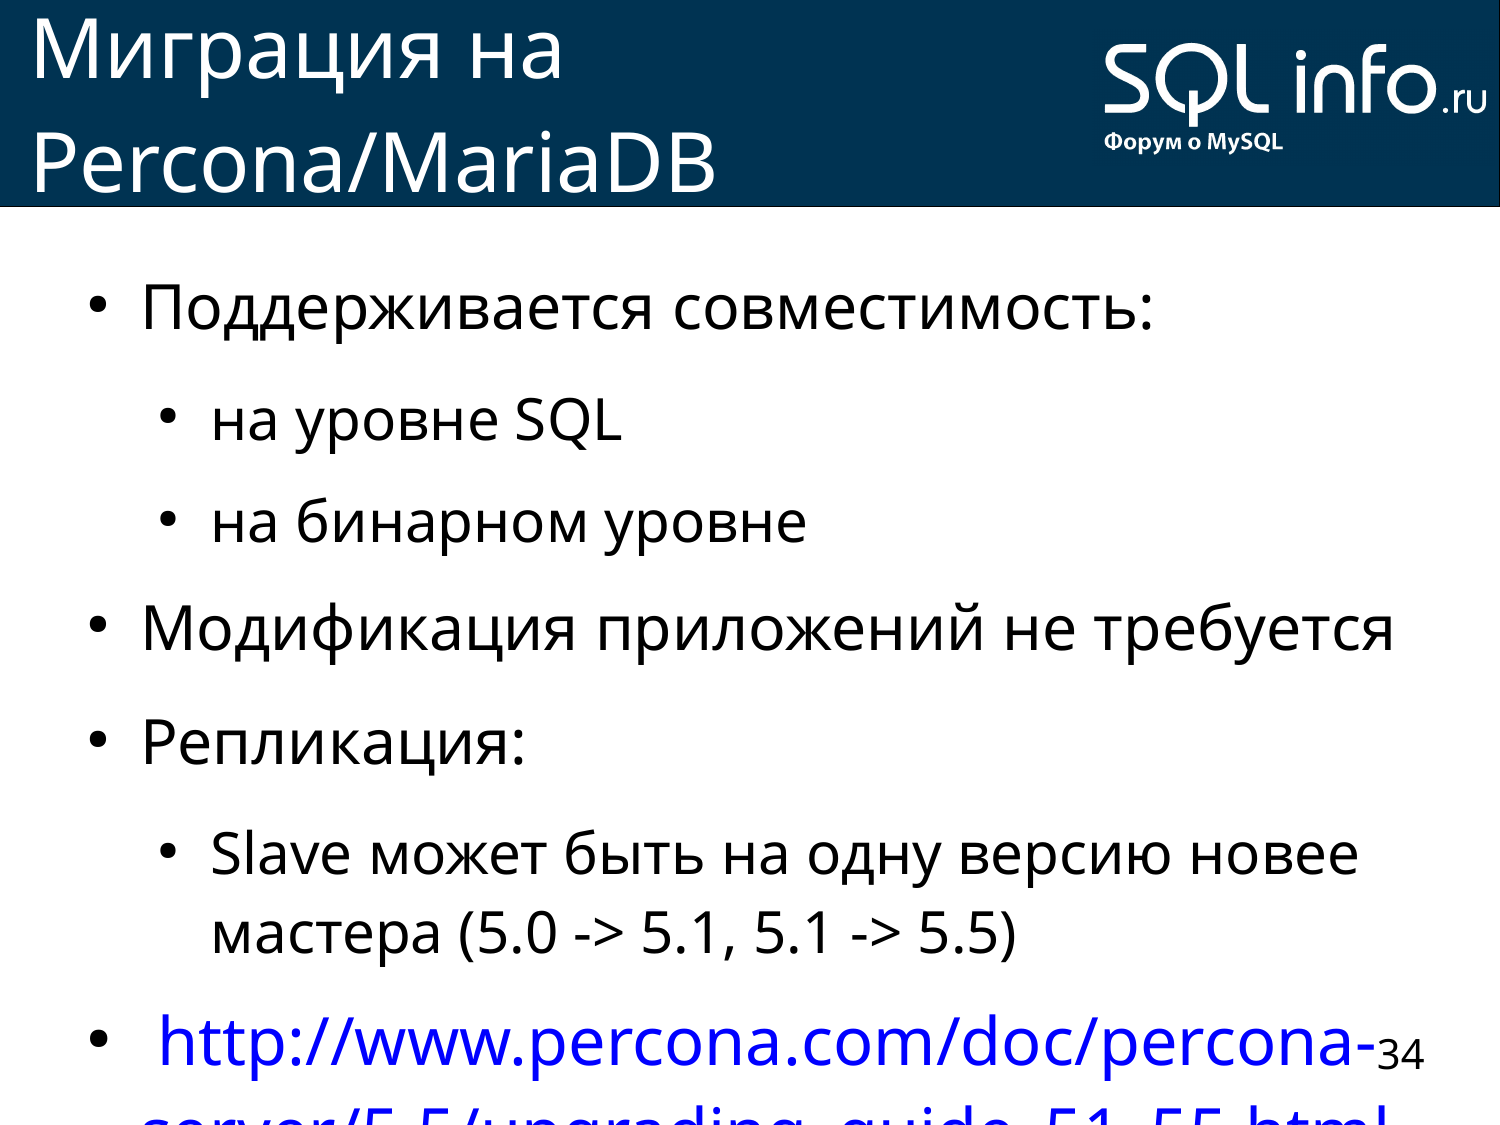

# Миграция на Percona/MariaDB
Поддерживается совместимость:
на уровне SQL
на бинарном уровне
Модификация приложений не требуется
Репликация:
Slave может быть на одну версию новее мастера (5.0 -> 5.1, 5.1 -> 5.5)
 http://www.percona.com/doc/percona-server/5.5/upgrading_guide_51_55.html
34